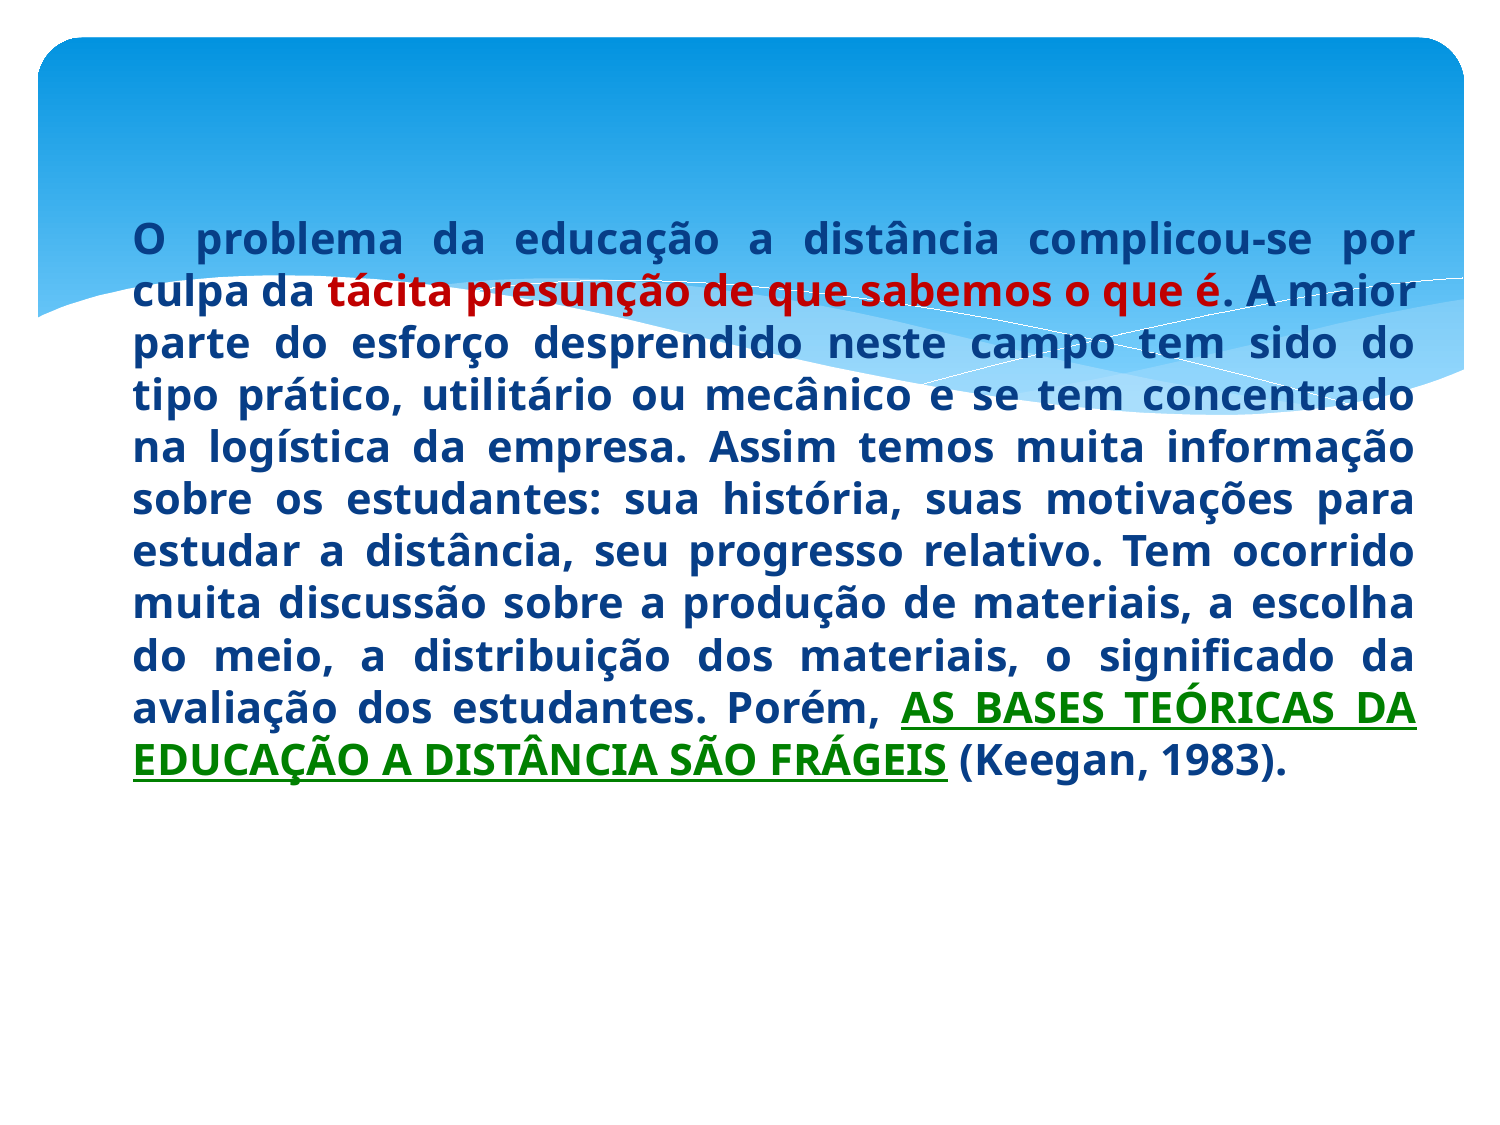

# O problema da educação a distância complicou-se por culpa da tácita presunção de que sabemos o que é. A maior parte do esforço desprendido neste campo tem sido do tipo prático, utilitário ou mecânico e se tem concentrado na logística da empresa. Assim temos muita informação sobre os estudantes: sua história, suas motivações para estudar a distância, seu progresso relativo. Tem ocorrido muita discussão sobre a produção de materiais, a escolha do meio, a distribuição dos materiais, o significado da avaliação dos estudantes. Porém, AS BASES TEÓRICAS DA EDUCAÇÃO A DISTÂNCIA SÃO FRÁGEIS (Keegan, 1983).